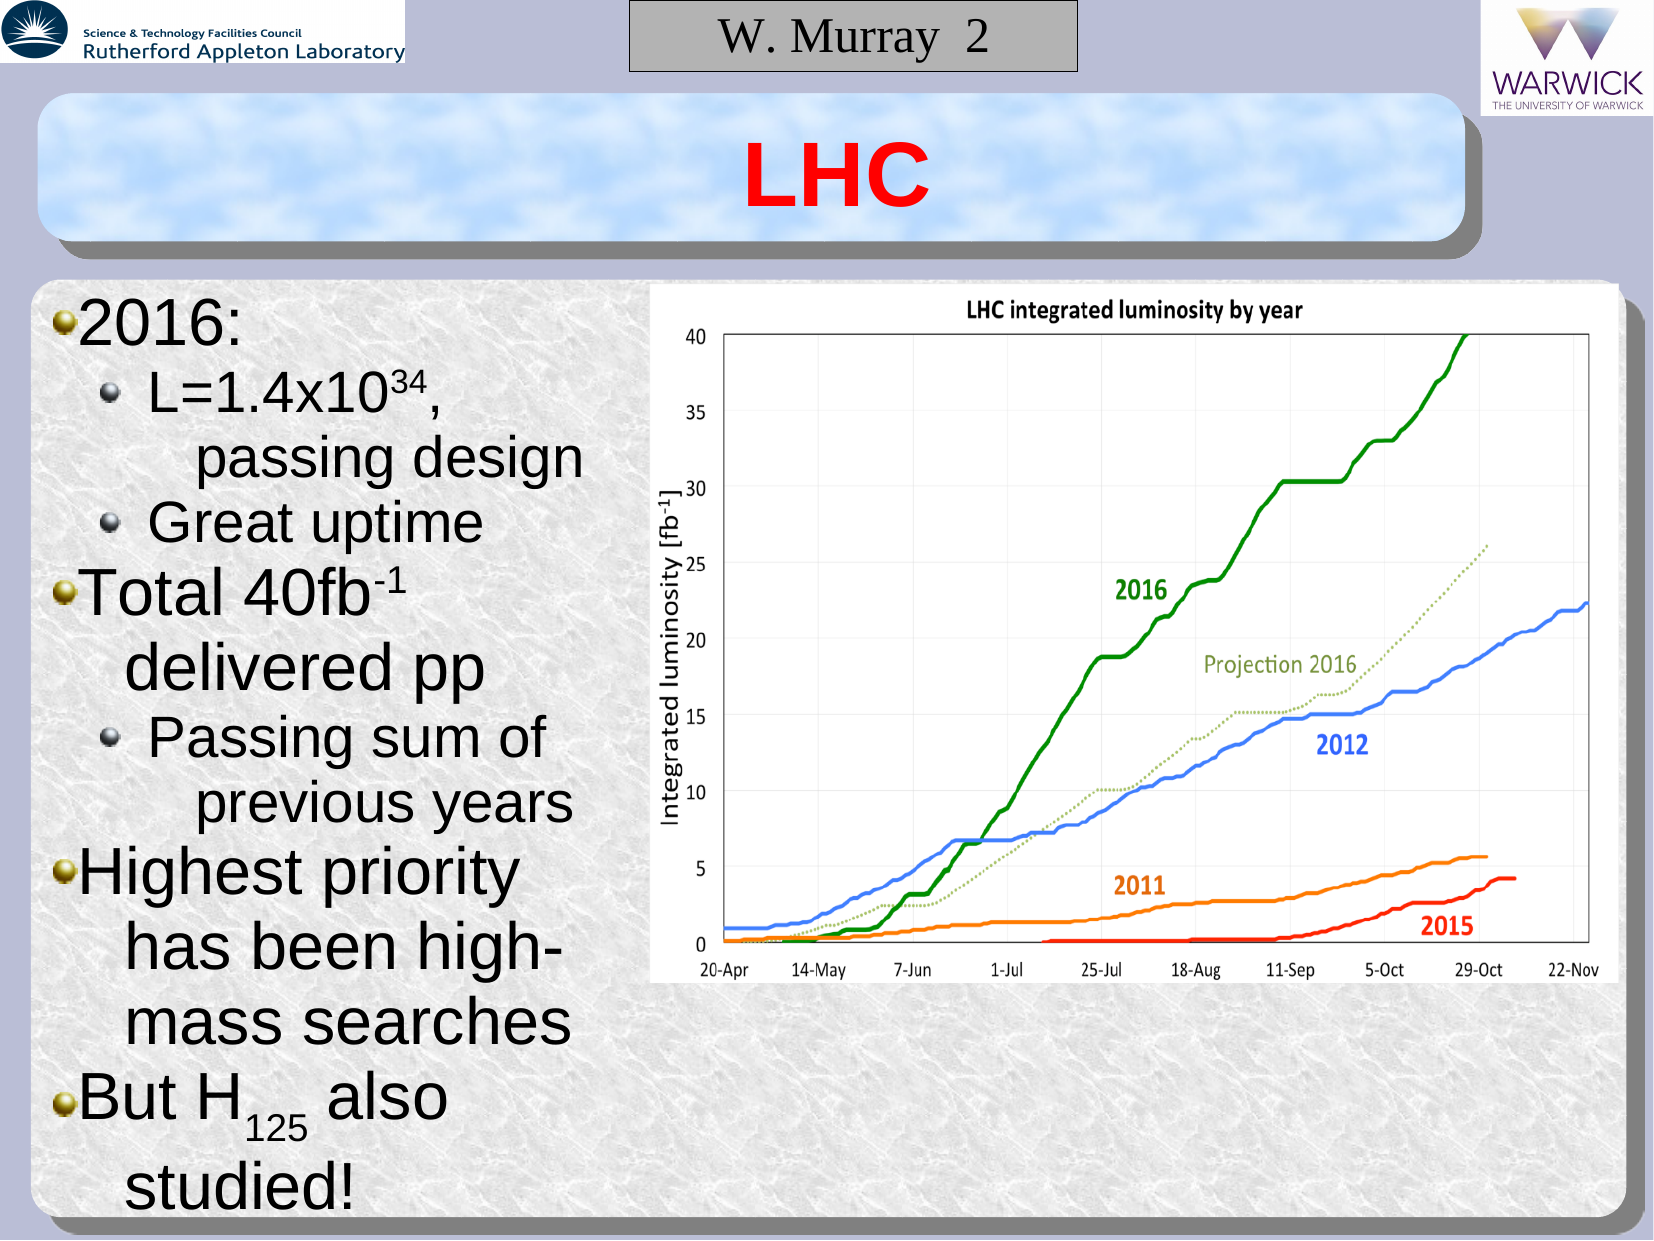

# LHC
2016:
L=1.4x1034, passing design
Great uptime
Total 40fb-1 delivered pp
Passing sum of previous years
Highest priority has been high-mass searches
But H125 also studied!